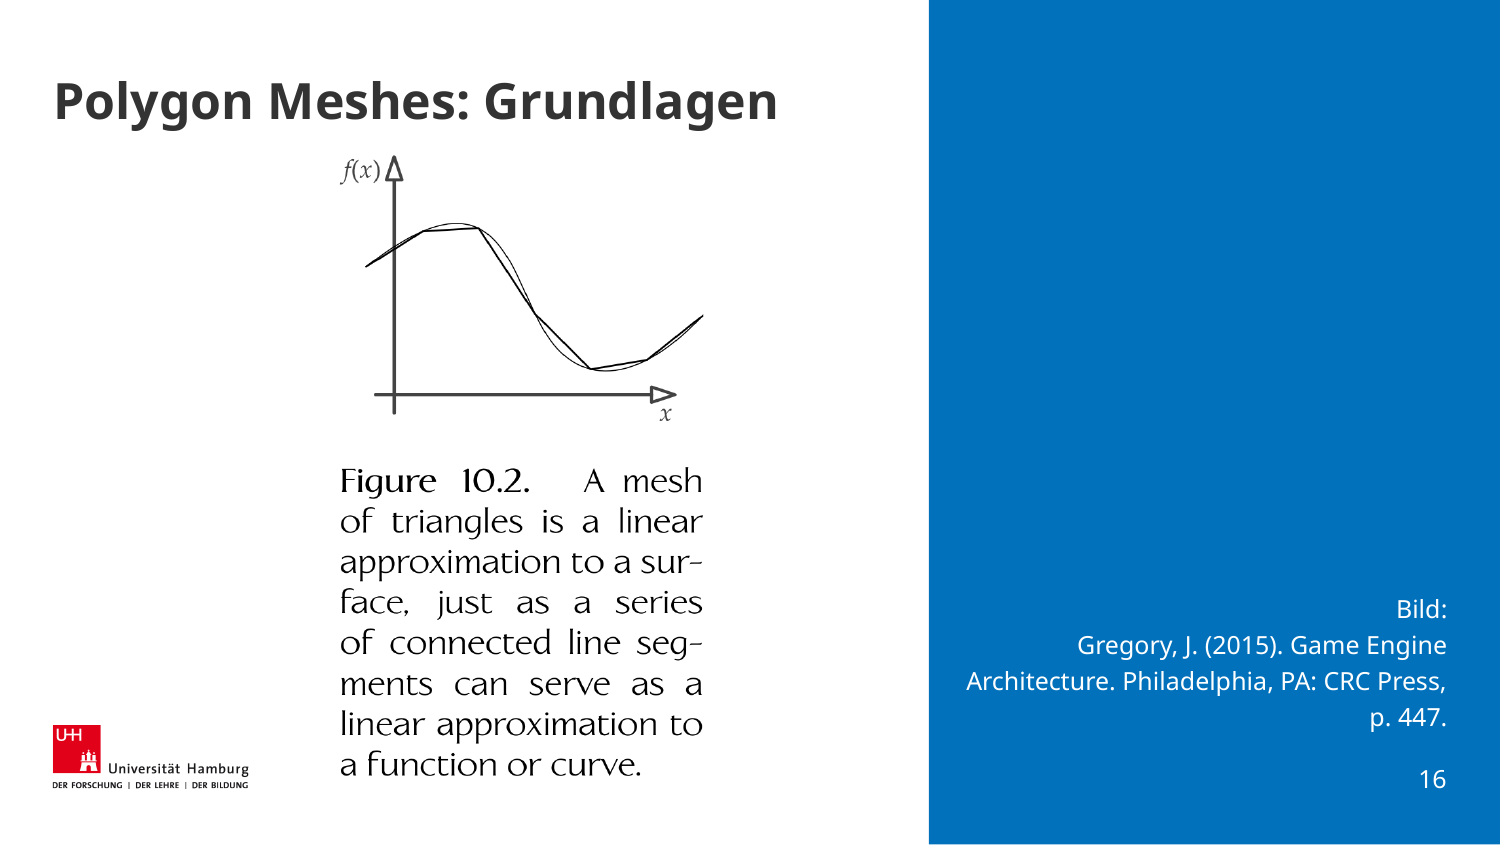

# Polygon Meshes: Grundlagen
Bild:
 Gregory, J. (2015). Game Engine Architecture. Philadelphia, PA: CRC Press, p. 447.